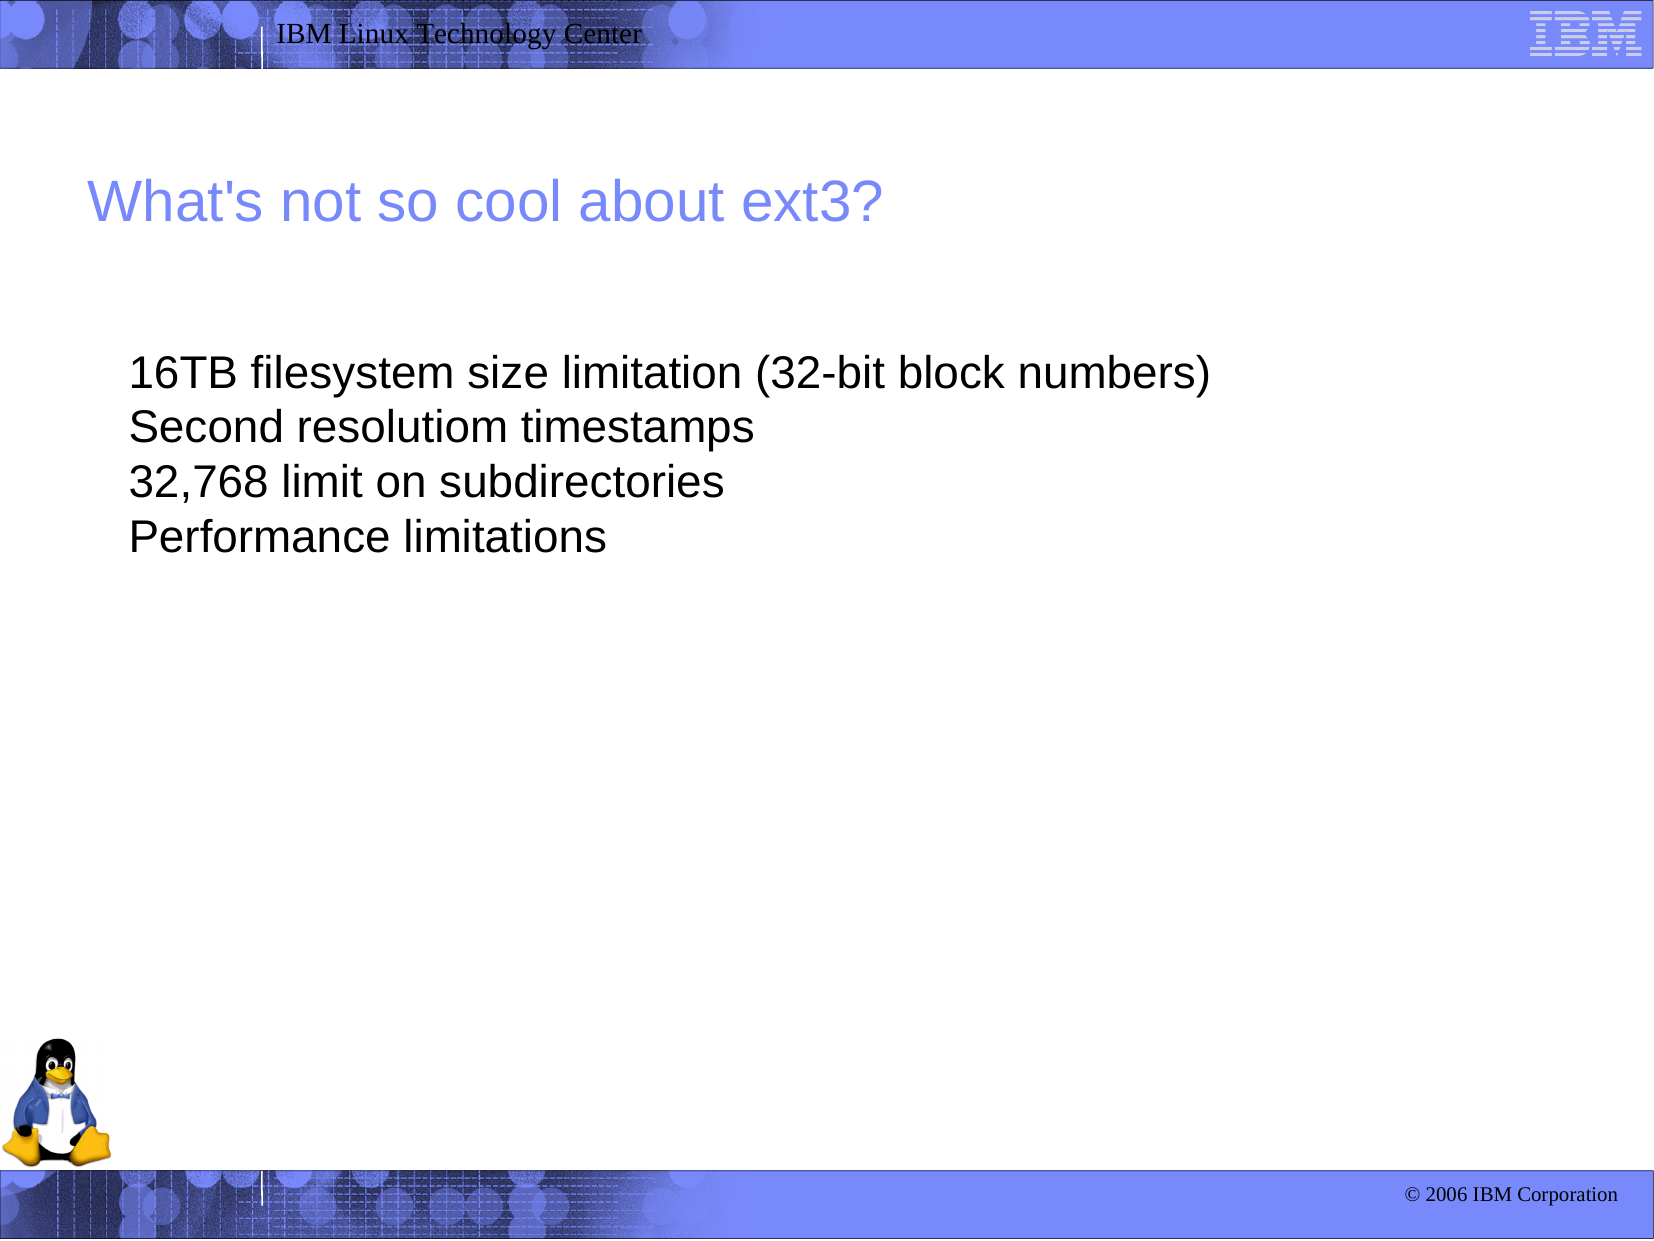

# What's not so cool about ext3?
16TB filesystem size limitation (32-bit block numbers)
Second resolutiom timestamps
32,768 limit on subdirectories
Performance limitations